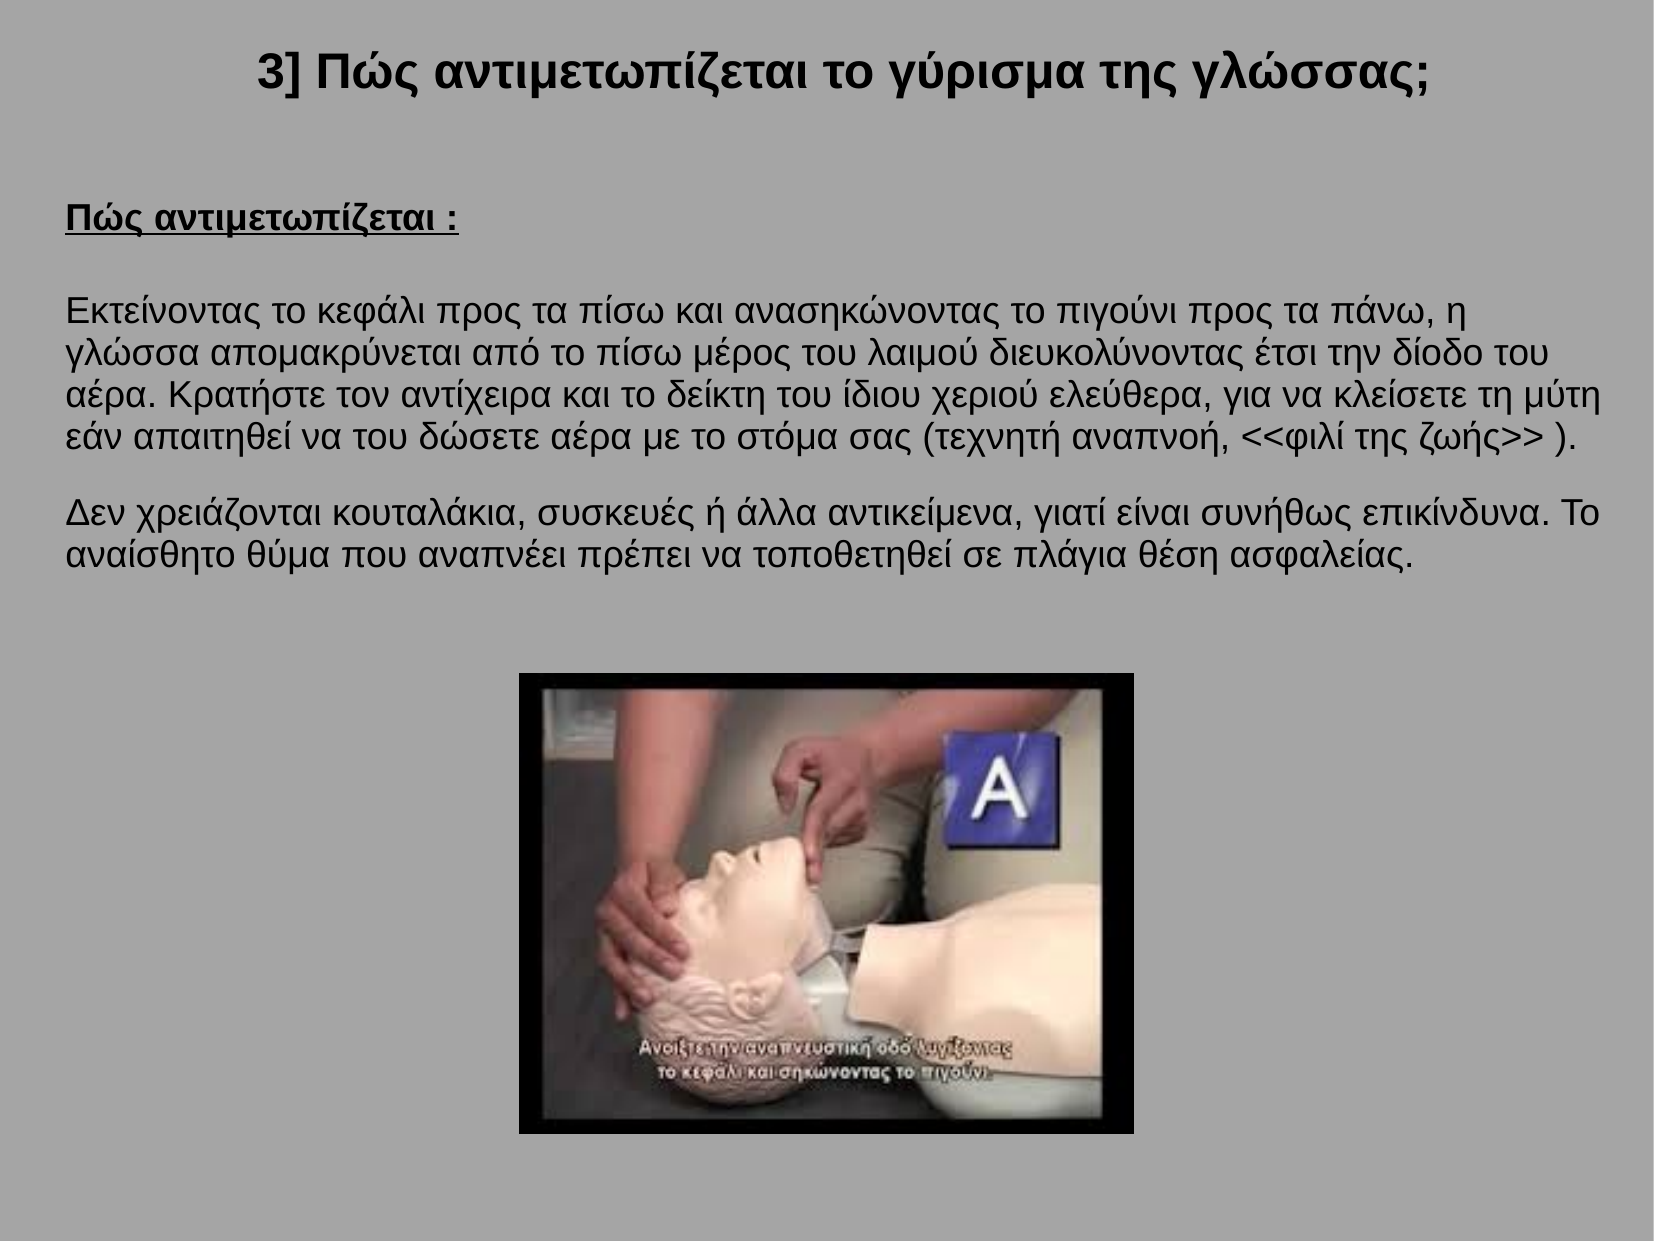

3] Πώς αντιμετωπίζεται το γύρισμα της γλώσσας;
Πώς αντιμετωπίζεται :
Εκτείνοντας το κεφάλι προς τα πίσω και ανασηκώνοντας το πιγούνι προς τα πάνω, η γλώσσα απομακρύνεται από το πίσω μέρος του λαιμού διευκολύνοντας έτσι την δίοδο του αέρα. Κρατήστε τον αντίχειρα και το δείκτη του ίδιου χεριού ελεύθερα, για να κλείσετε τη μύτη εάν απαιτηθεί να του δώσετε αέρα με το στόμα σας (τεχνητή αναπνοή, <<φιλί της ζωής>> ).
Δεν χρειάζονται κουταλάκια, συσκευές ή άλλα αντικείμενα, γιατί είναι συνήθως επικίνδυνα. Το αναίσθητο θύμα που αναπνέει πρέπει να τοποθετηθεί σε πλάγια θέση ασφαλείας.